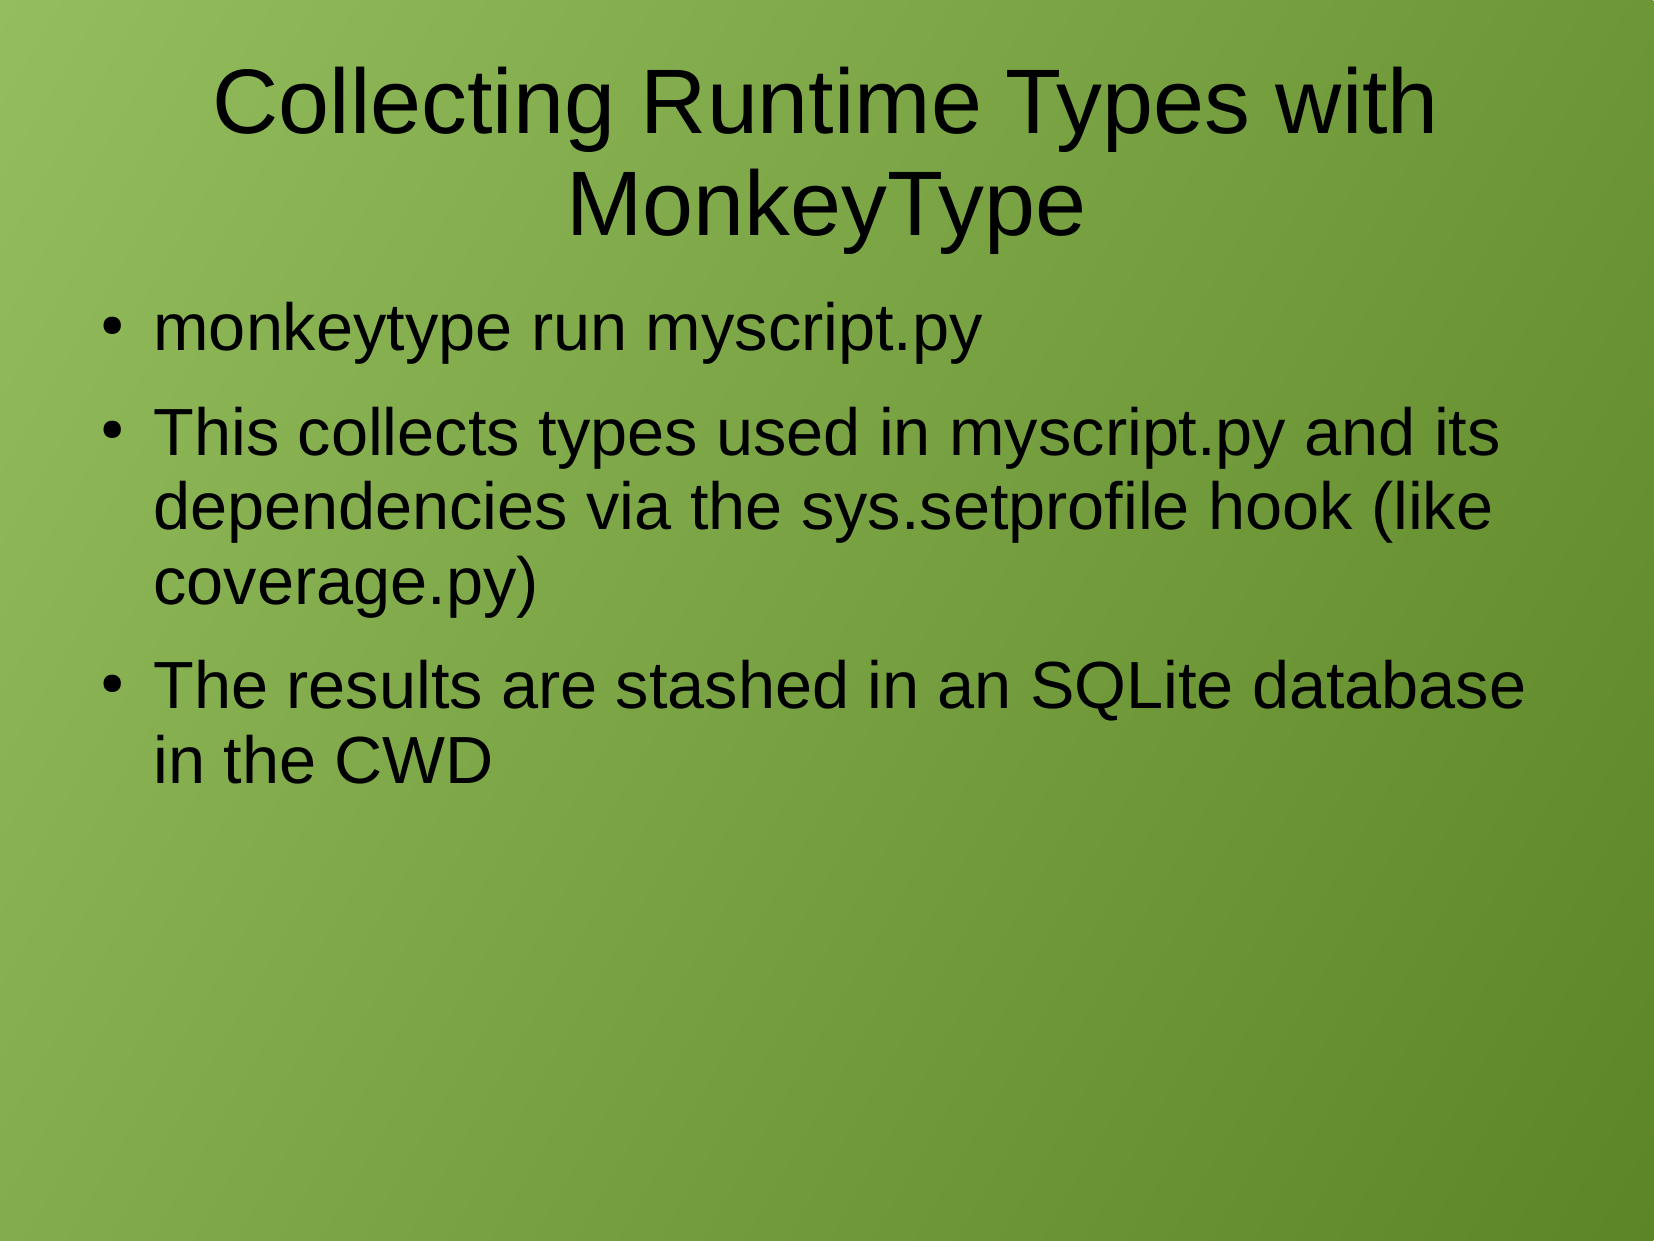

# Collecting Runtime Types with MonkeyType
monkeytype run myscript.py
This collects types used in myscript.py and its dependencies via the sys.setprofile hook (like coverage.py)
The results are stashed in an SQLite database in the CWD